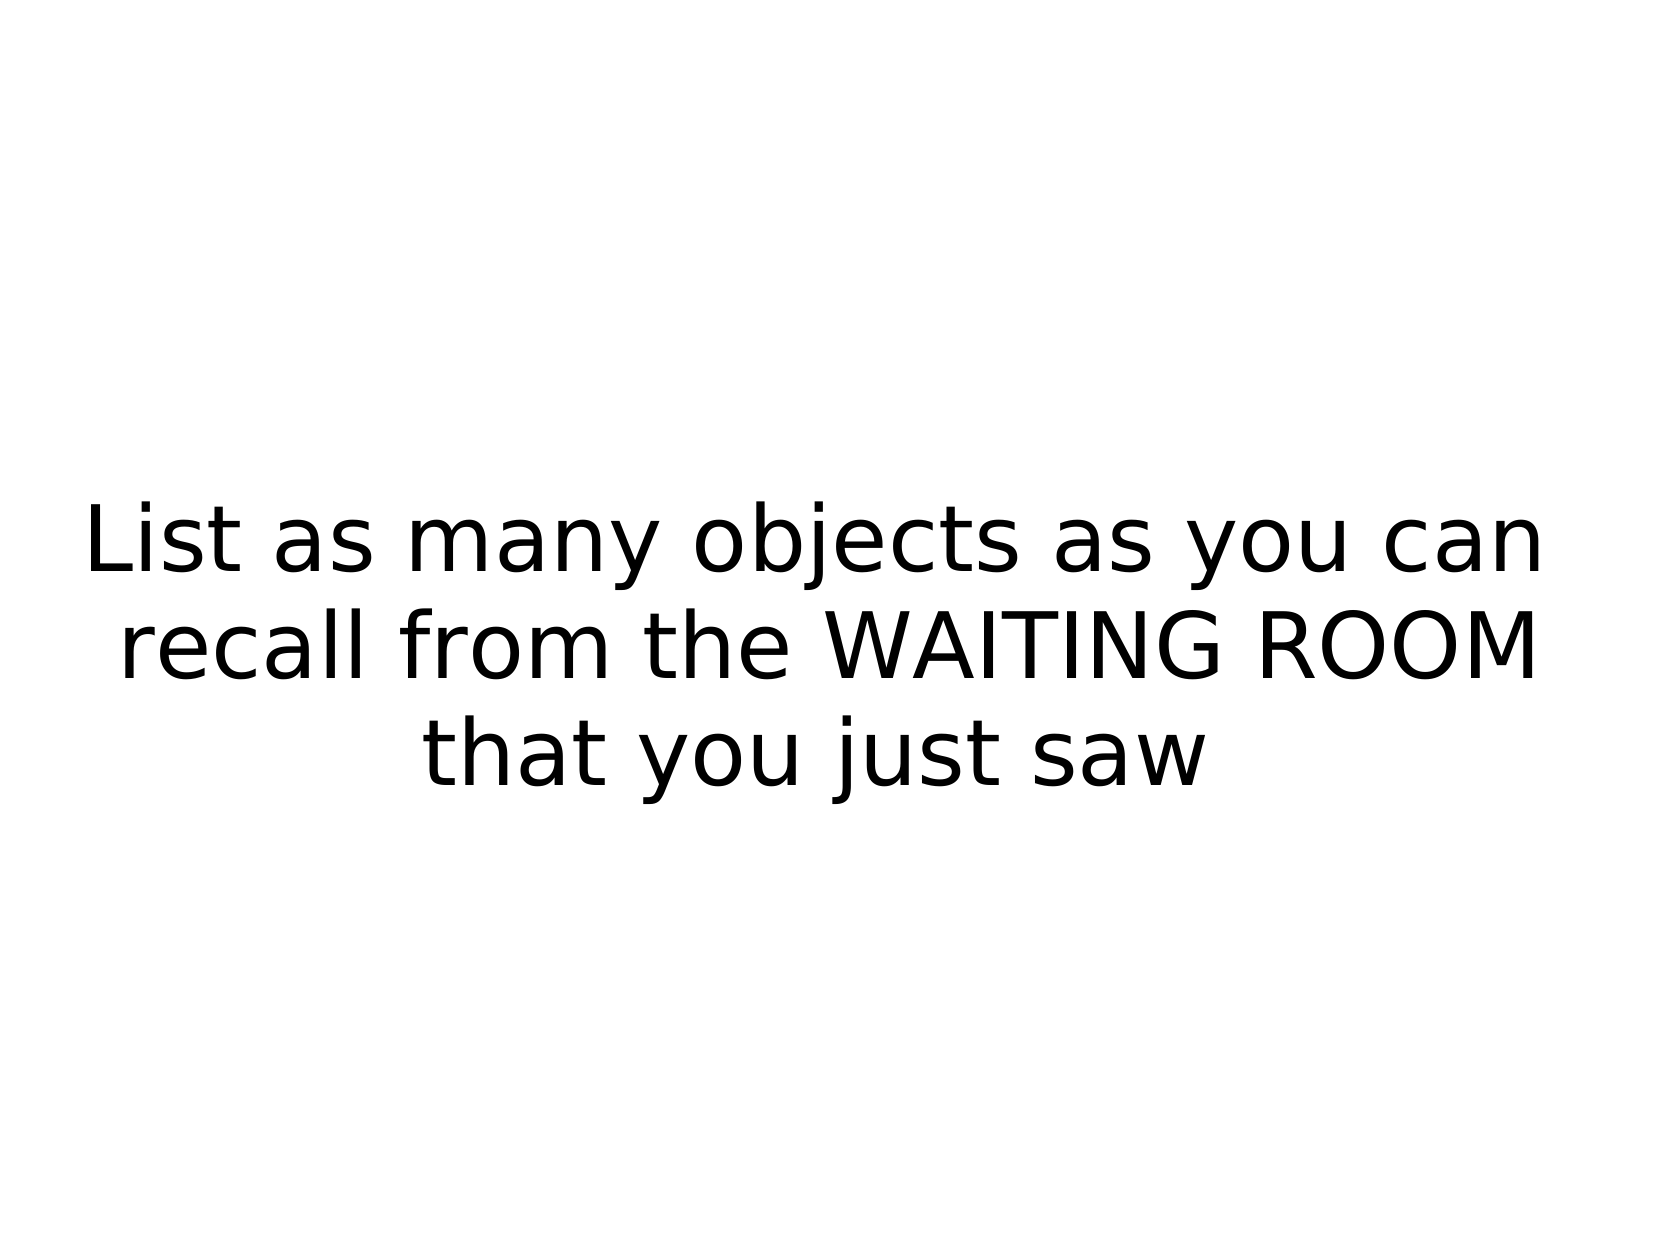

# List as many objects as you can recall from the WAITING ROOM that you just saw